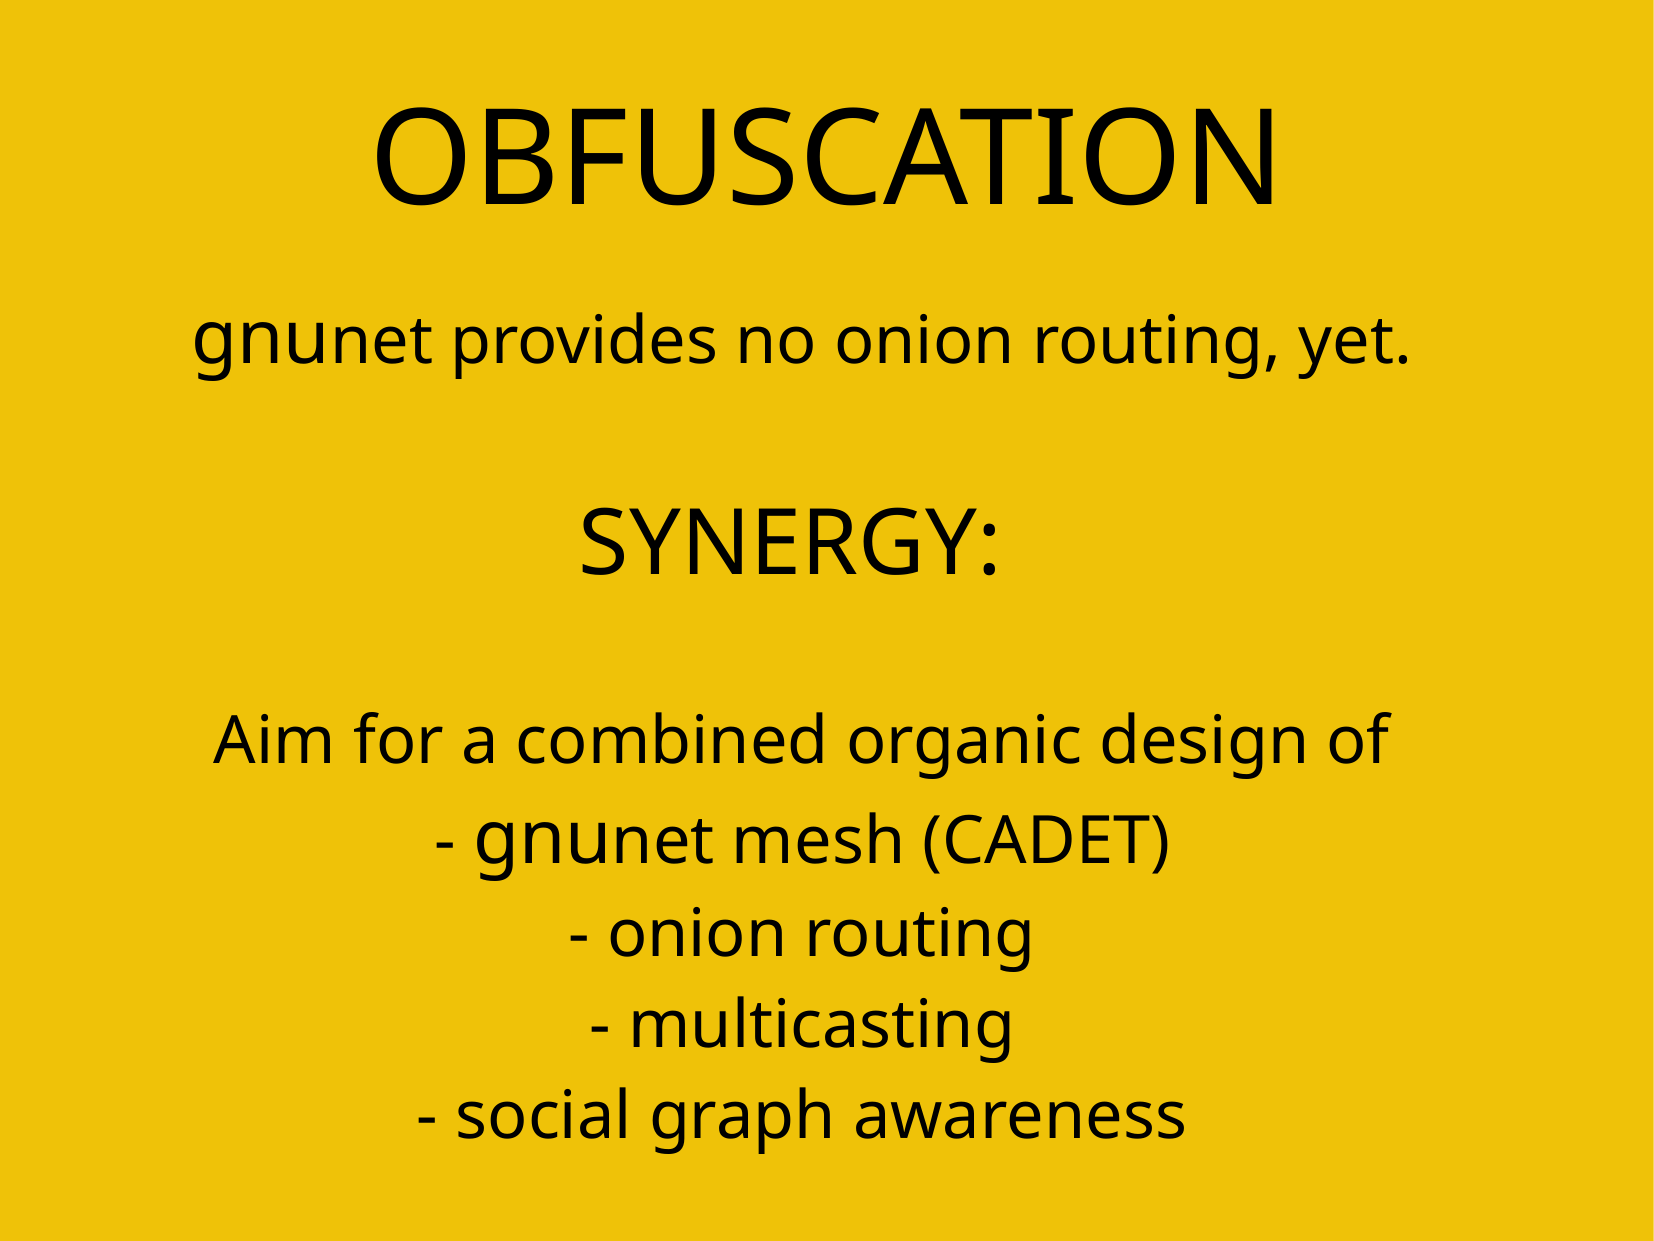

# OBFUSCATION
gnunet provides no onion routing, yet.
SYNERGY:
Aim for a combined organic design of
- gnunet mesh (CADET)
- onion routing
- multicasting
- social graph awareness